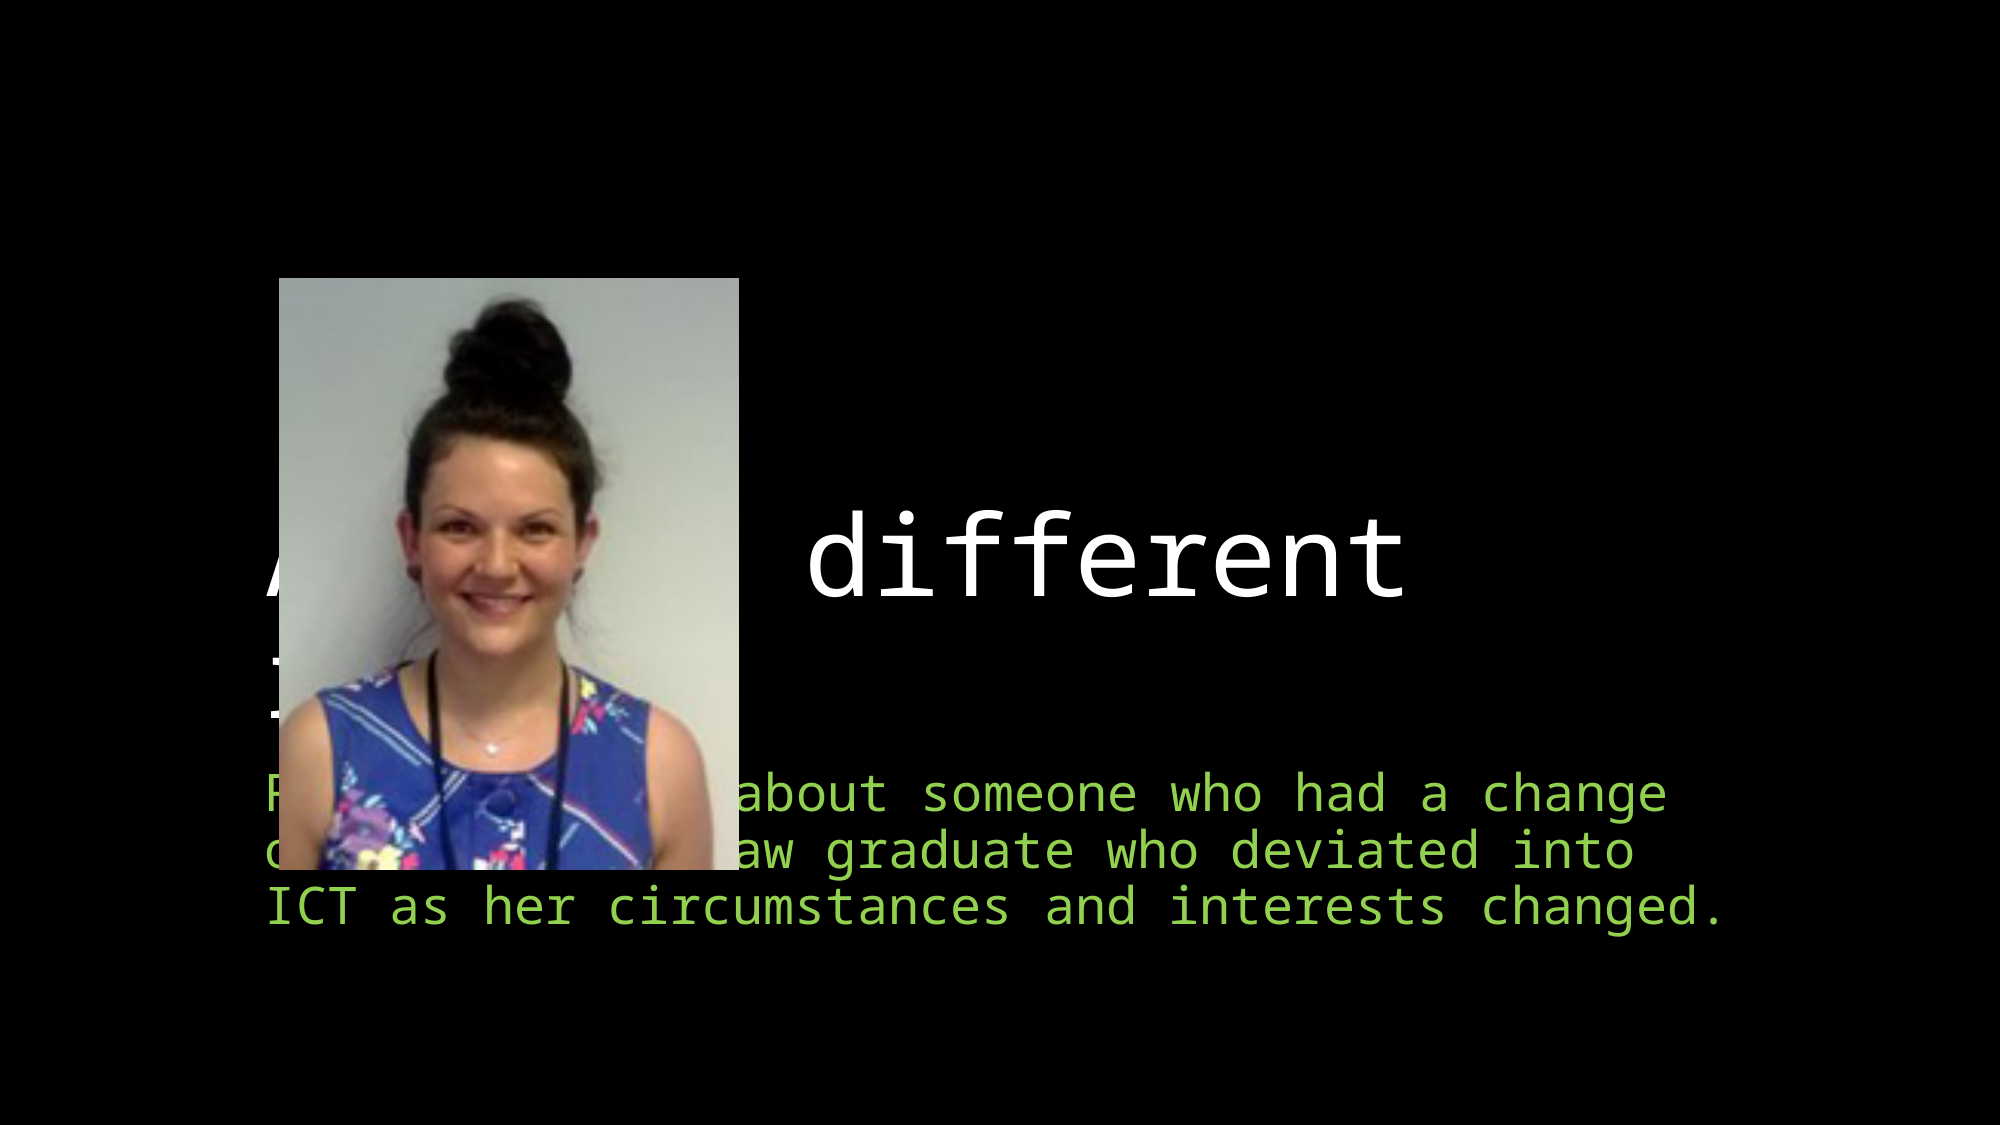

# Another different route
Read this storyabout someone who had a change of career – a law graduate who deviated into ICT as her circumstances and interests changed.